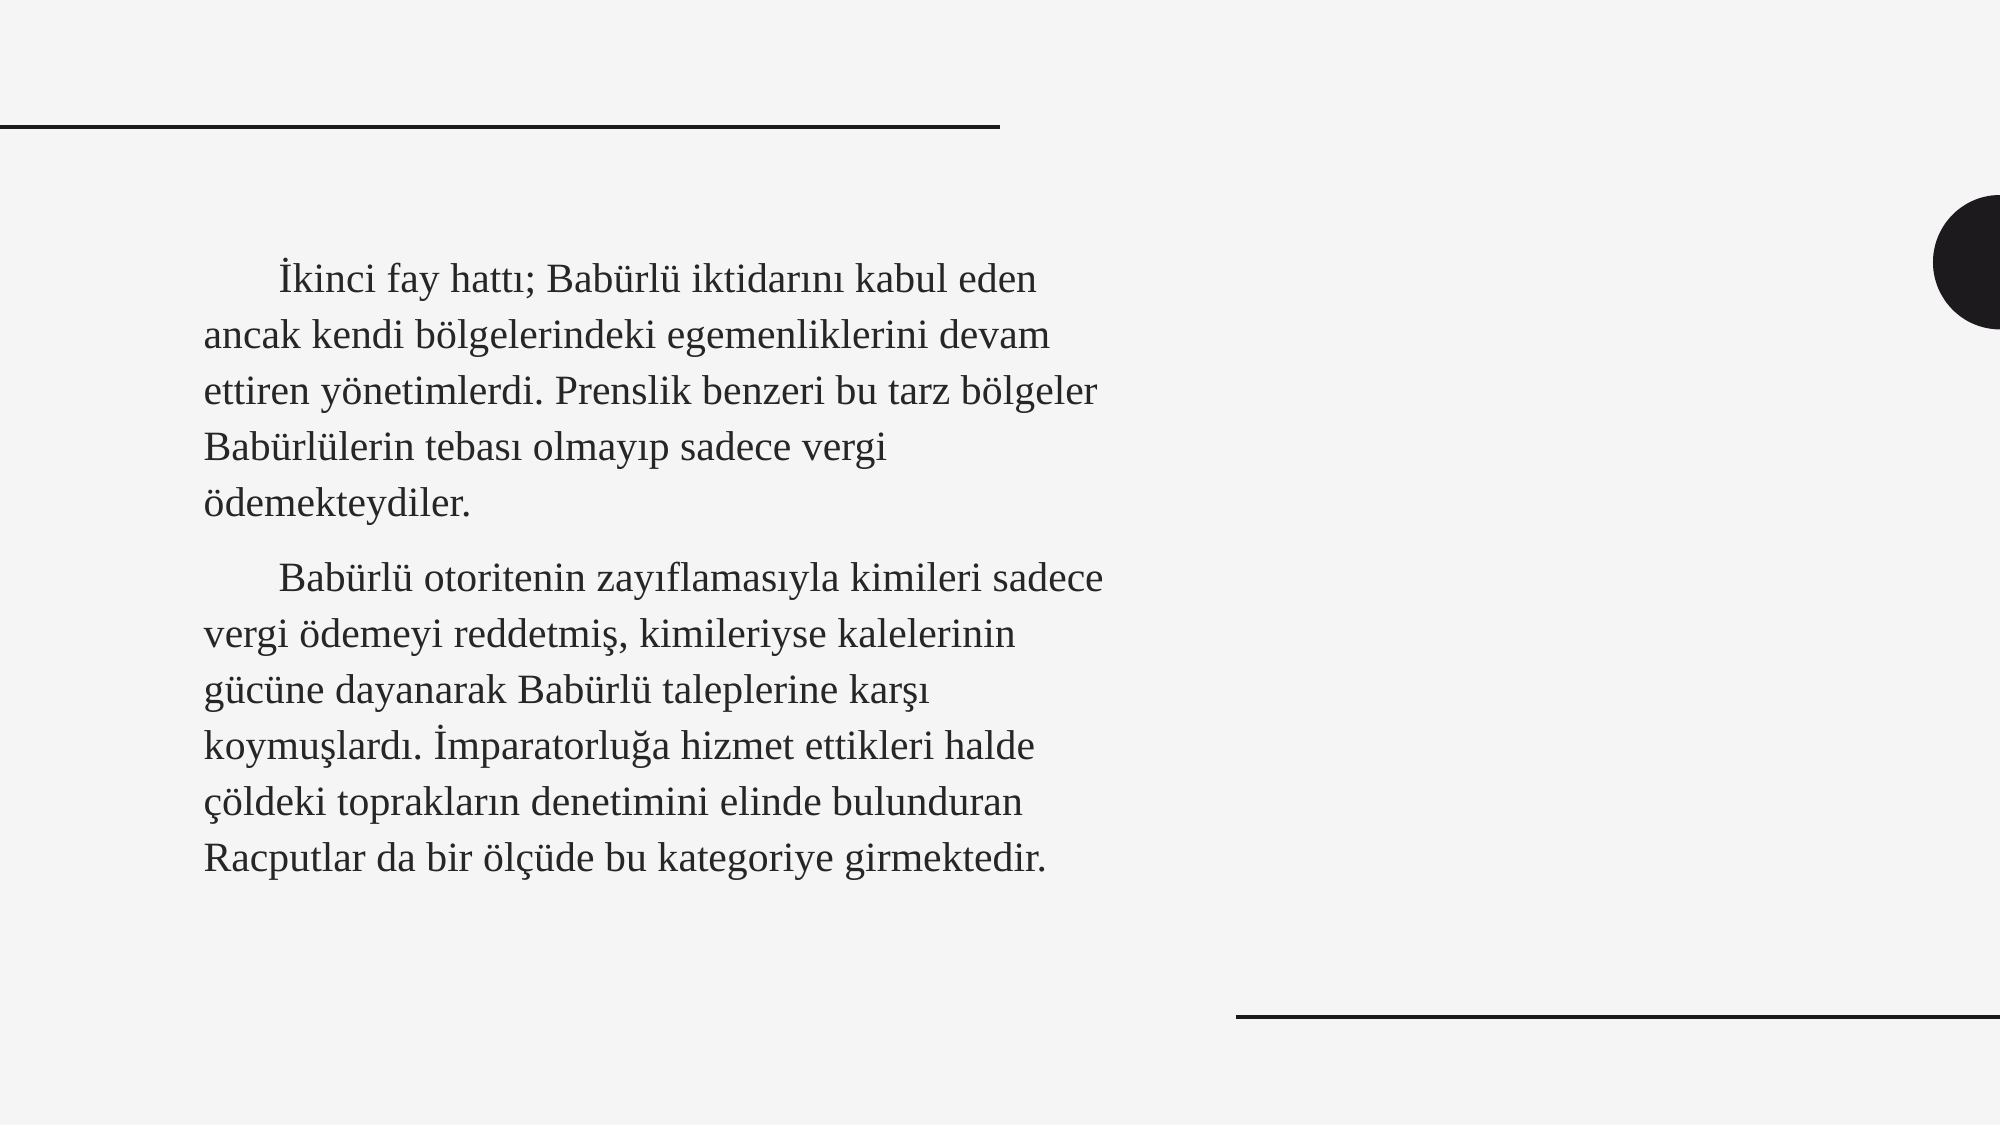

# İkinci fay hattı; Babürlü iktidarını kabul eden ancak kendi bölgelerindeki egemenliklerini devam ettiren yönetimlerdi. Prenslik benzeri bu tarz bölgeler Babürlülerin tebası olmayıp sadece vergi ödemekteydiler.
	Babürlü otoritenin zayıflamasıyla kimileri sadece vergi ödemeyi reddetmiş, kimileriyse kalelerinin gücüne dayanarak Babürlü taleplerine karşı koymuşlardı. İmparatorluğa hizmet ettikleri halde çöldeki toprakların denetimini elinde bulunduran Racputlar da bir ölçüde bu kategoriye girmektedir.